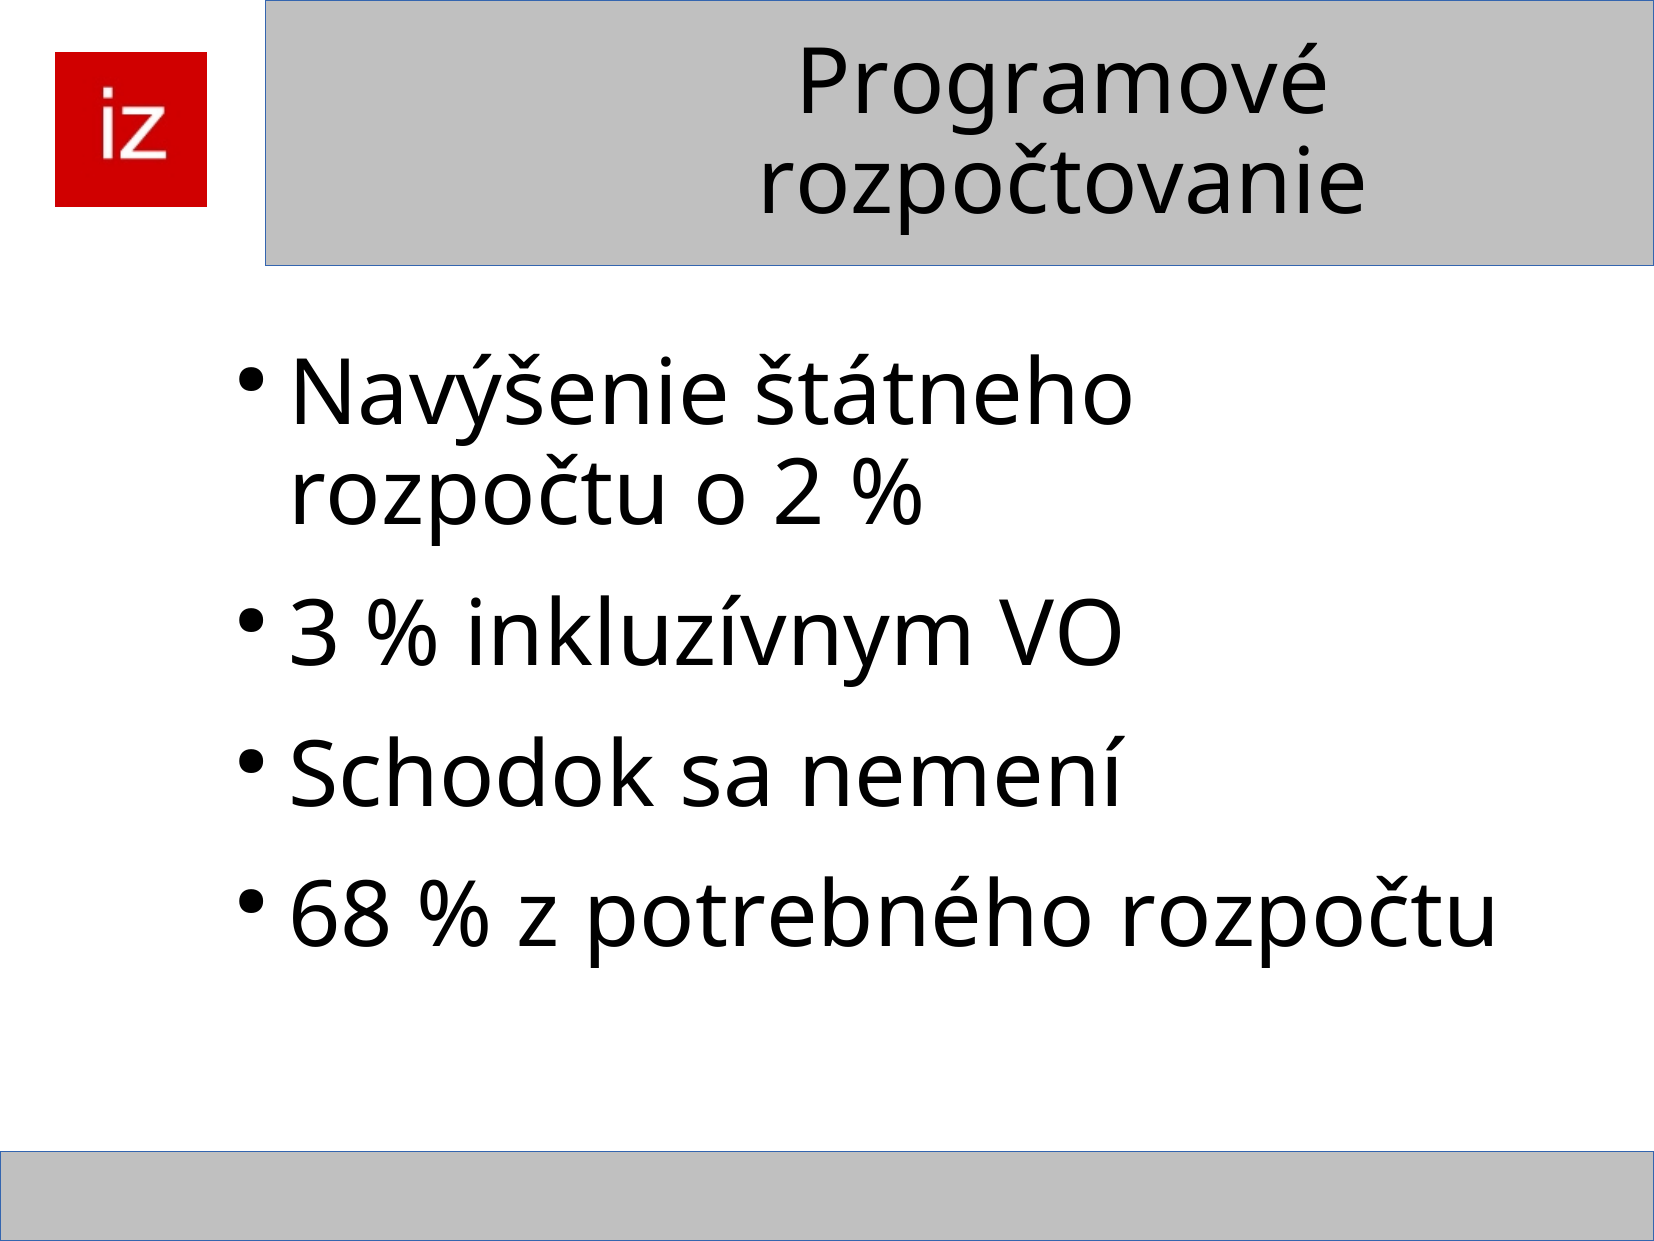

# Programové rozpočtovanie
Navýšenie štátneho rozpočtu o 2 %
3 % inkluzívnym VO
Schodok sa nemení
68 % z potrebného rozpočtu